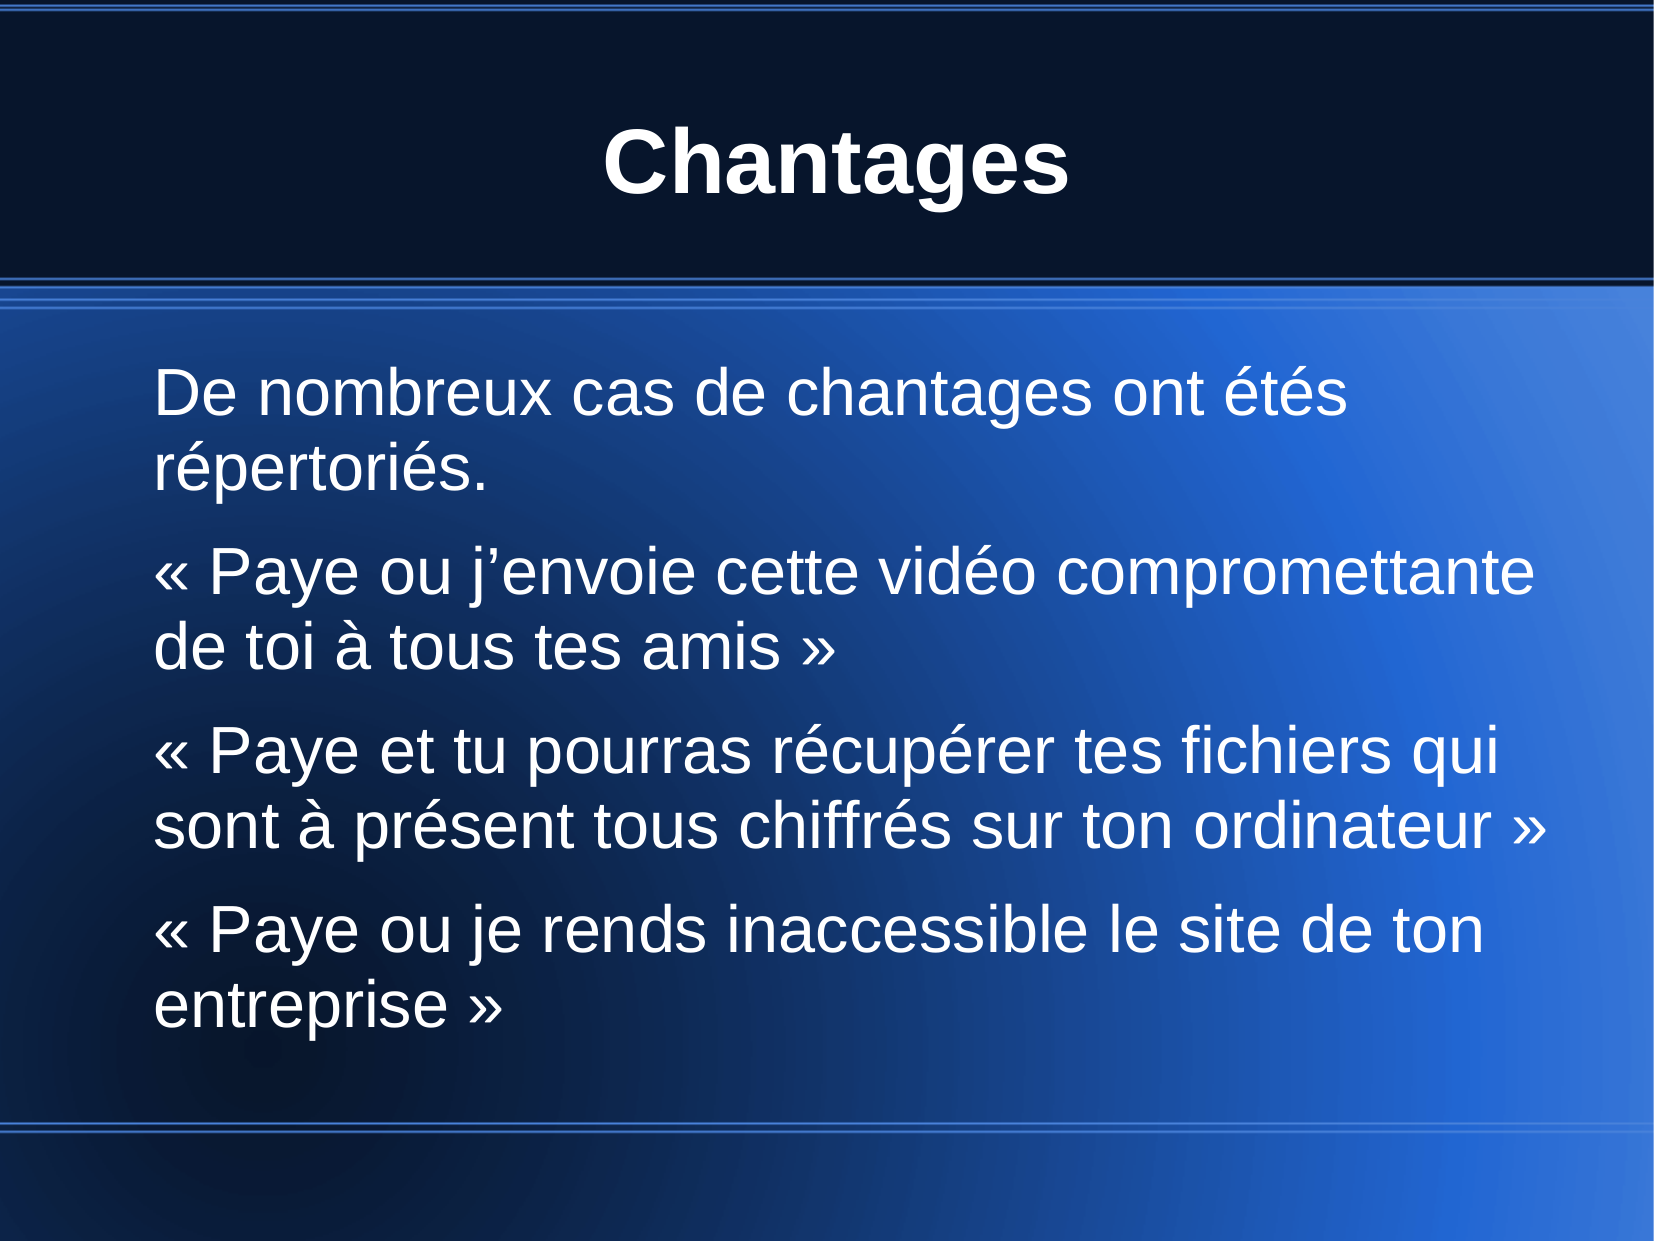

# Chantages
De nombreux cas de chantages ont étés répertoriés.
« Paye ou j’envoie cette vidéo compromettante de toi à tous tes amis »
« Paye et tu pourras récupérer tes fichiers qui sont à présent tous chiffrés sur ton ordinateur »
« Paye ou je rends inaccessible le site de ton entreprise »